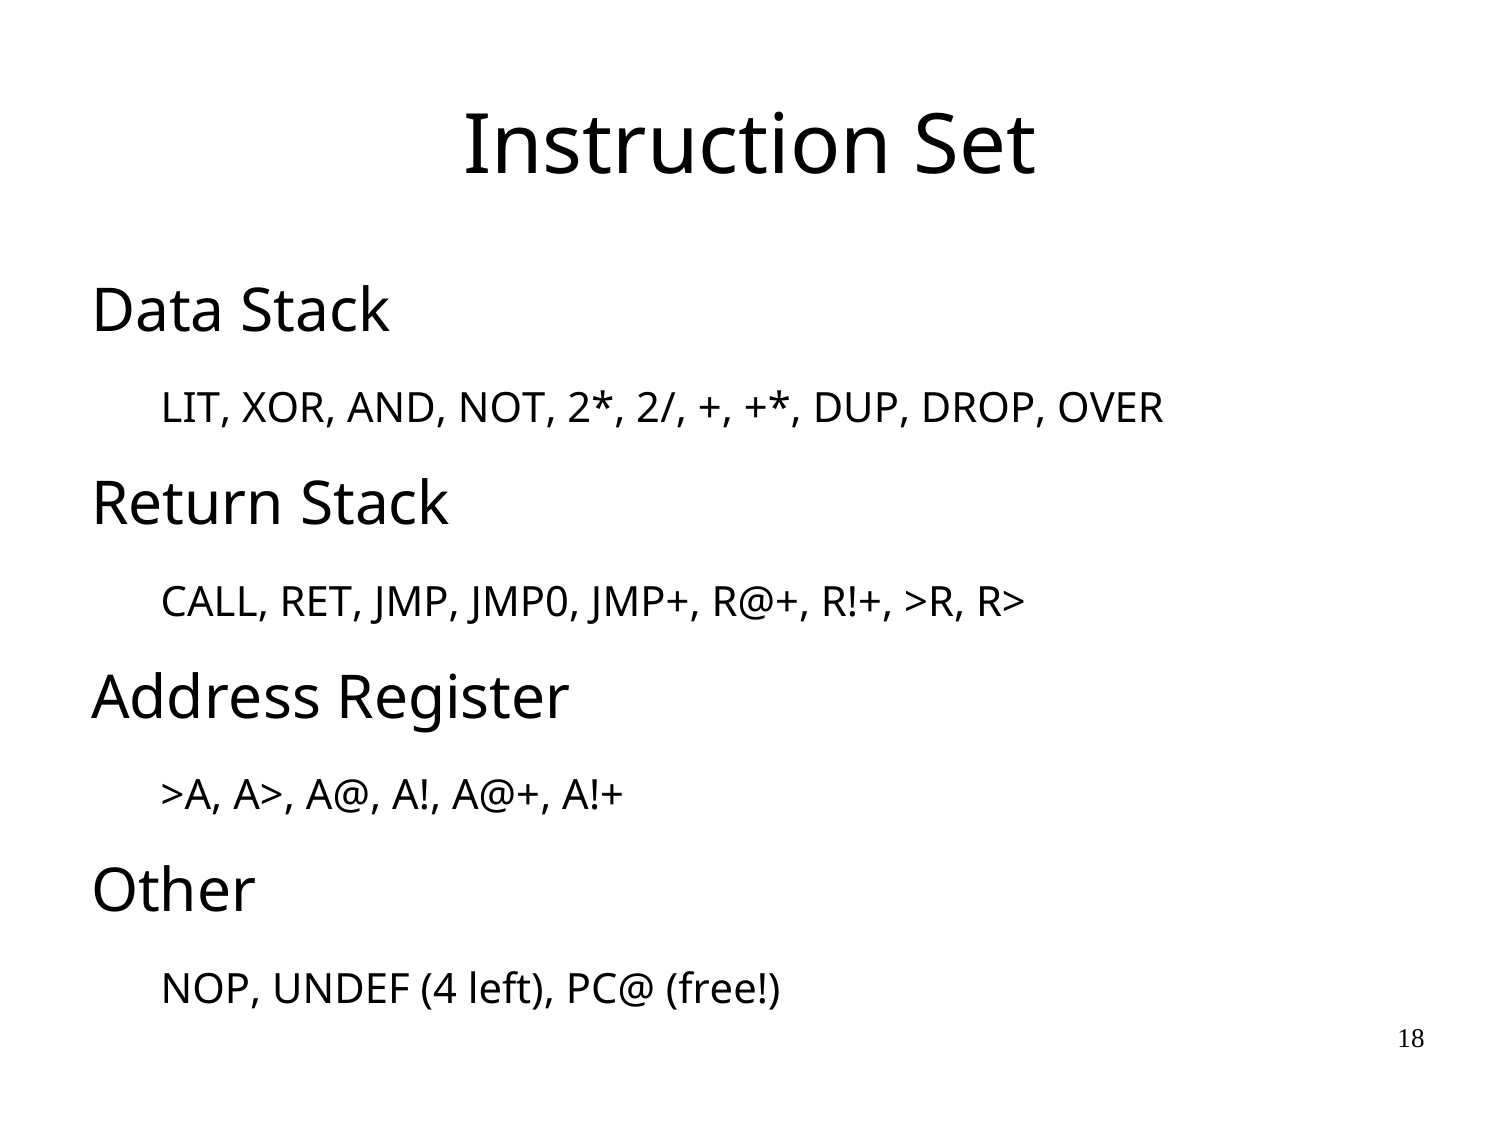

# Instruction Set
Data Stack
LIT, XOR, AND, NOT, 2*, 2/, +, +*, DUP, DROP, OVER
Return Stack
CALL, RET, JMP, JMP0, JMP+, R@+, R!+, >R, R>
Address Register
>A, A>, A@, A!, A@+, A!+
Other
NOP, UNDEF (4 left), PC@ (free!)
18